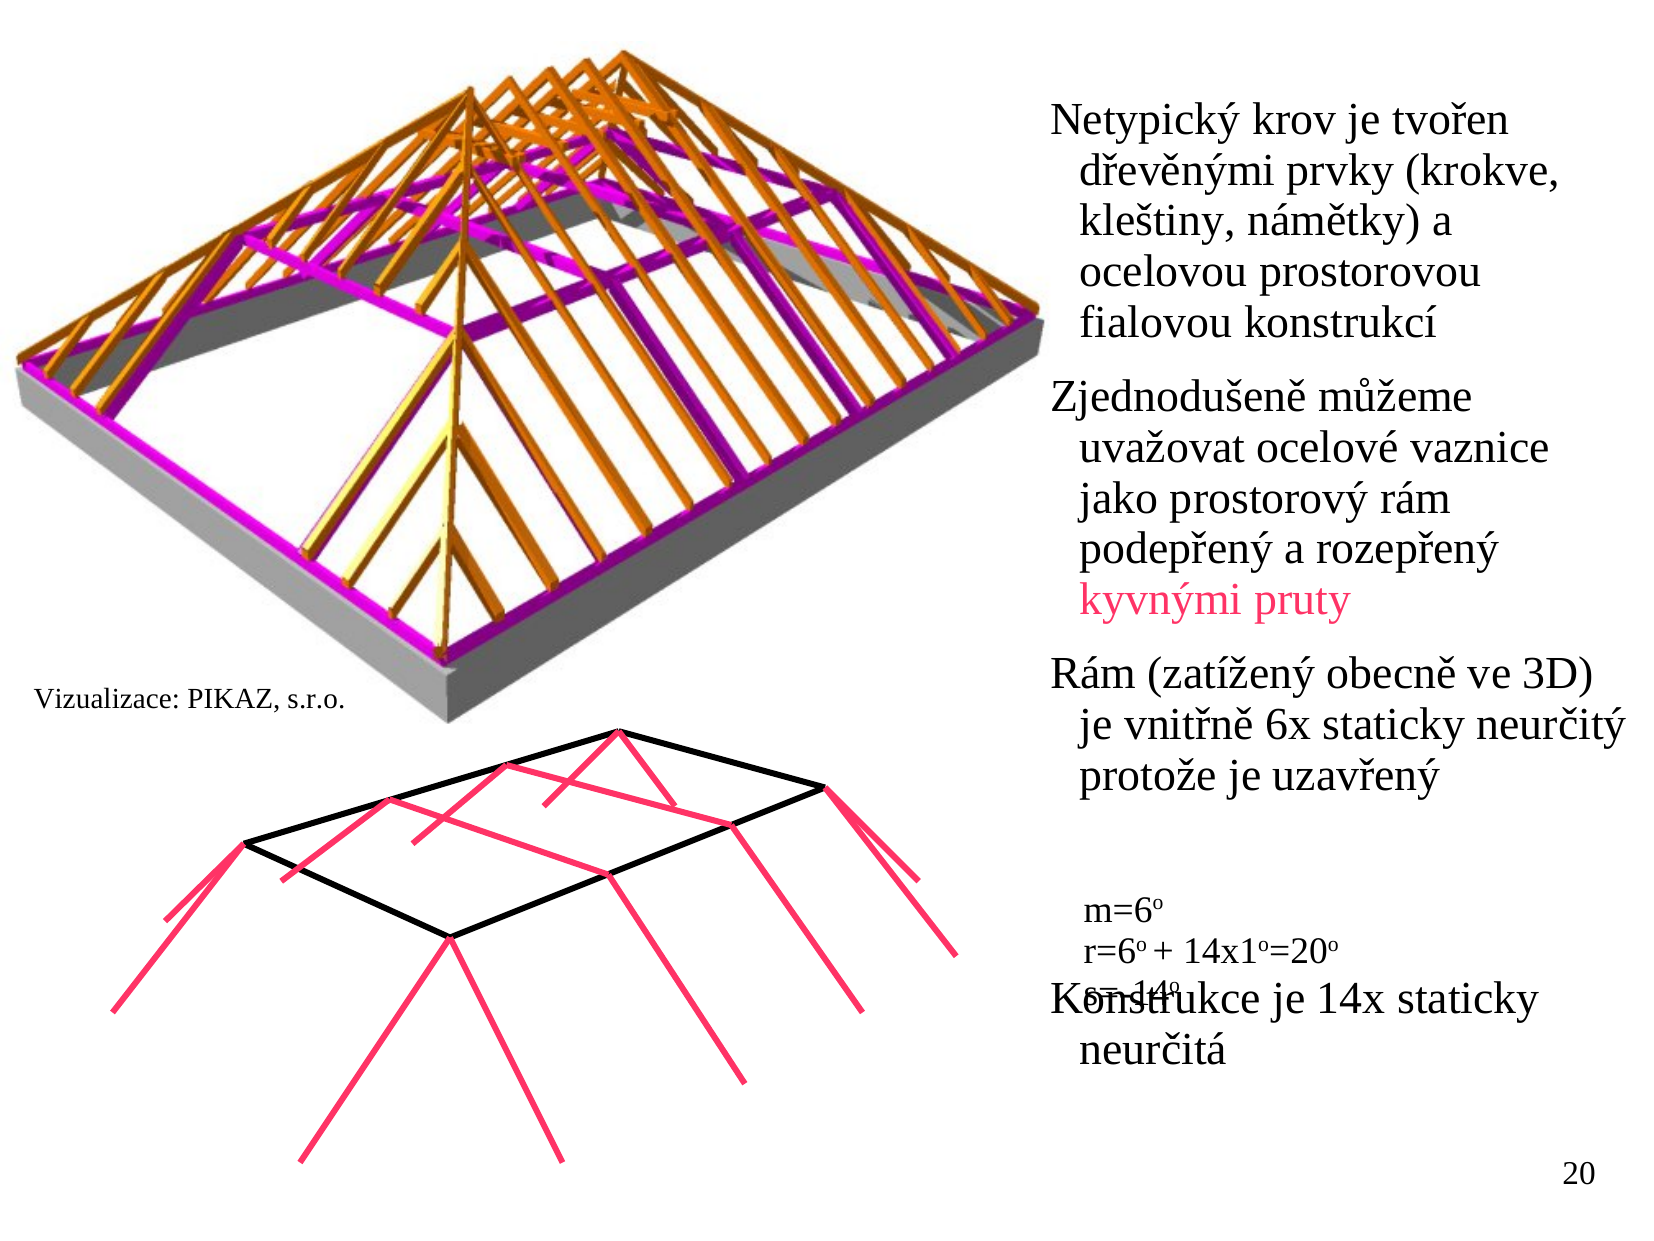

# Netypický krov je tvořen dřevěnými prvky (krokve, kleštiny, námětky) a ocelovou prostorovou fialovou konstrukcí
Zjednodušeně můžeme uvažovat ocelové vaznice jako prostorový rám podepřený a rozepřený kyvnými pruty
Rám (zatížený obecně ve 3D) je vnitřně 6x staticky neurčitý protože je uzavřený
Konstrukce je 14x staticky neurčitá
Vizualizace: PIKAZ, s.r.o.
m=6o
r=6o + 14x1o=20o
s=-14o
20